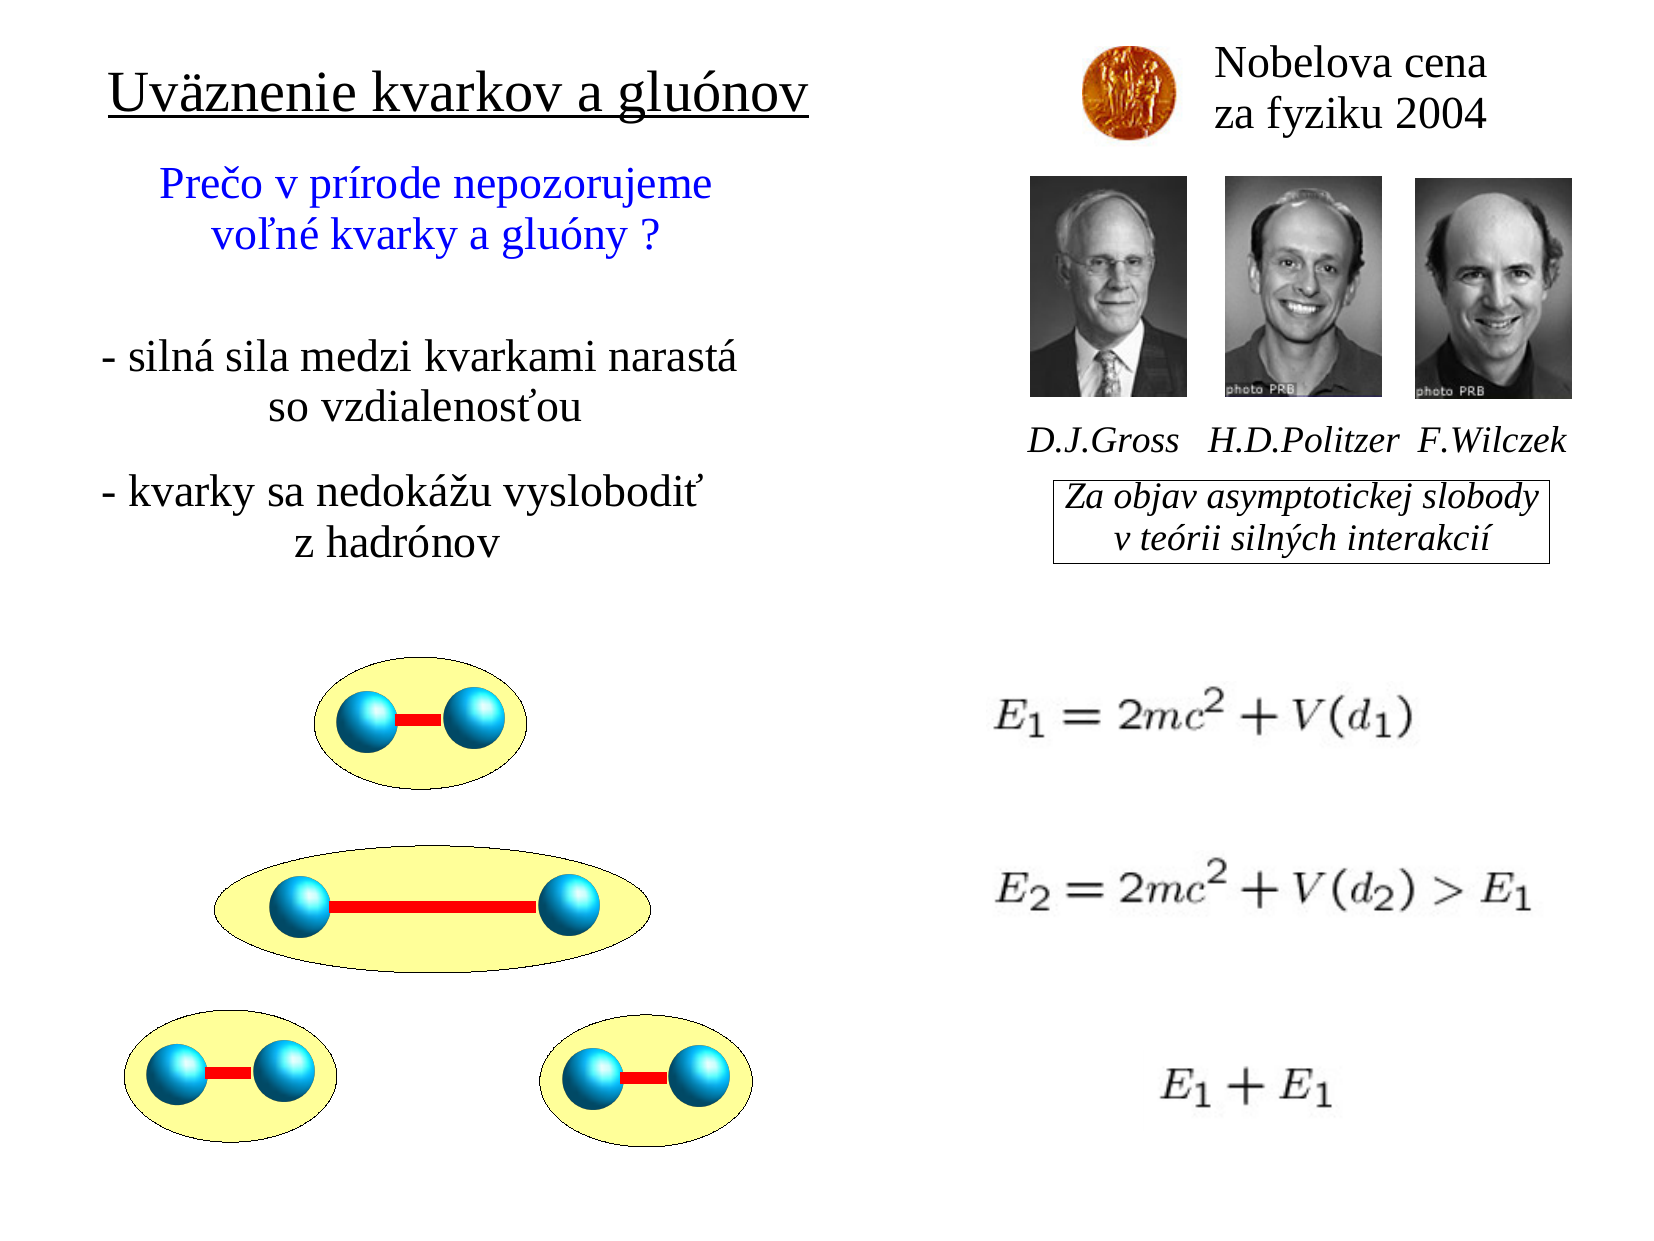

Nobelova cena
za fyziku 2004
D.J.Gross
H.D.Politzer
F.Wilczek
Za objav asymptotickej slobody
v teórii silných interakcií
Uväznenie kvarkov a gluónov
Prečo v prírode nepozorujeme
voľné kvarky a gluóny ?
- silná sila medzi kvarkami narastá
so vzdialenosťou
- kvarky sa nedokážu vyslobodiť
z hadrónov